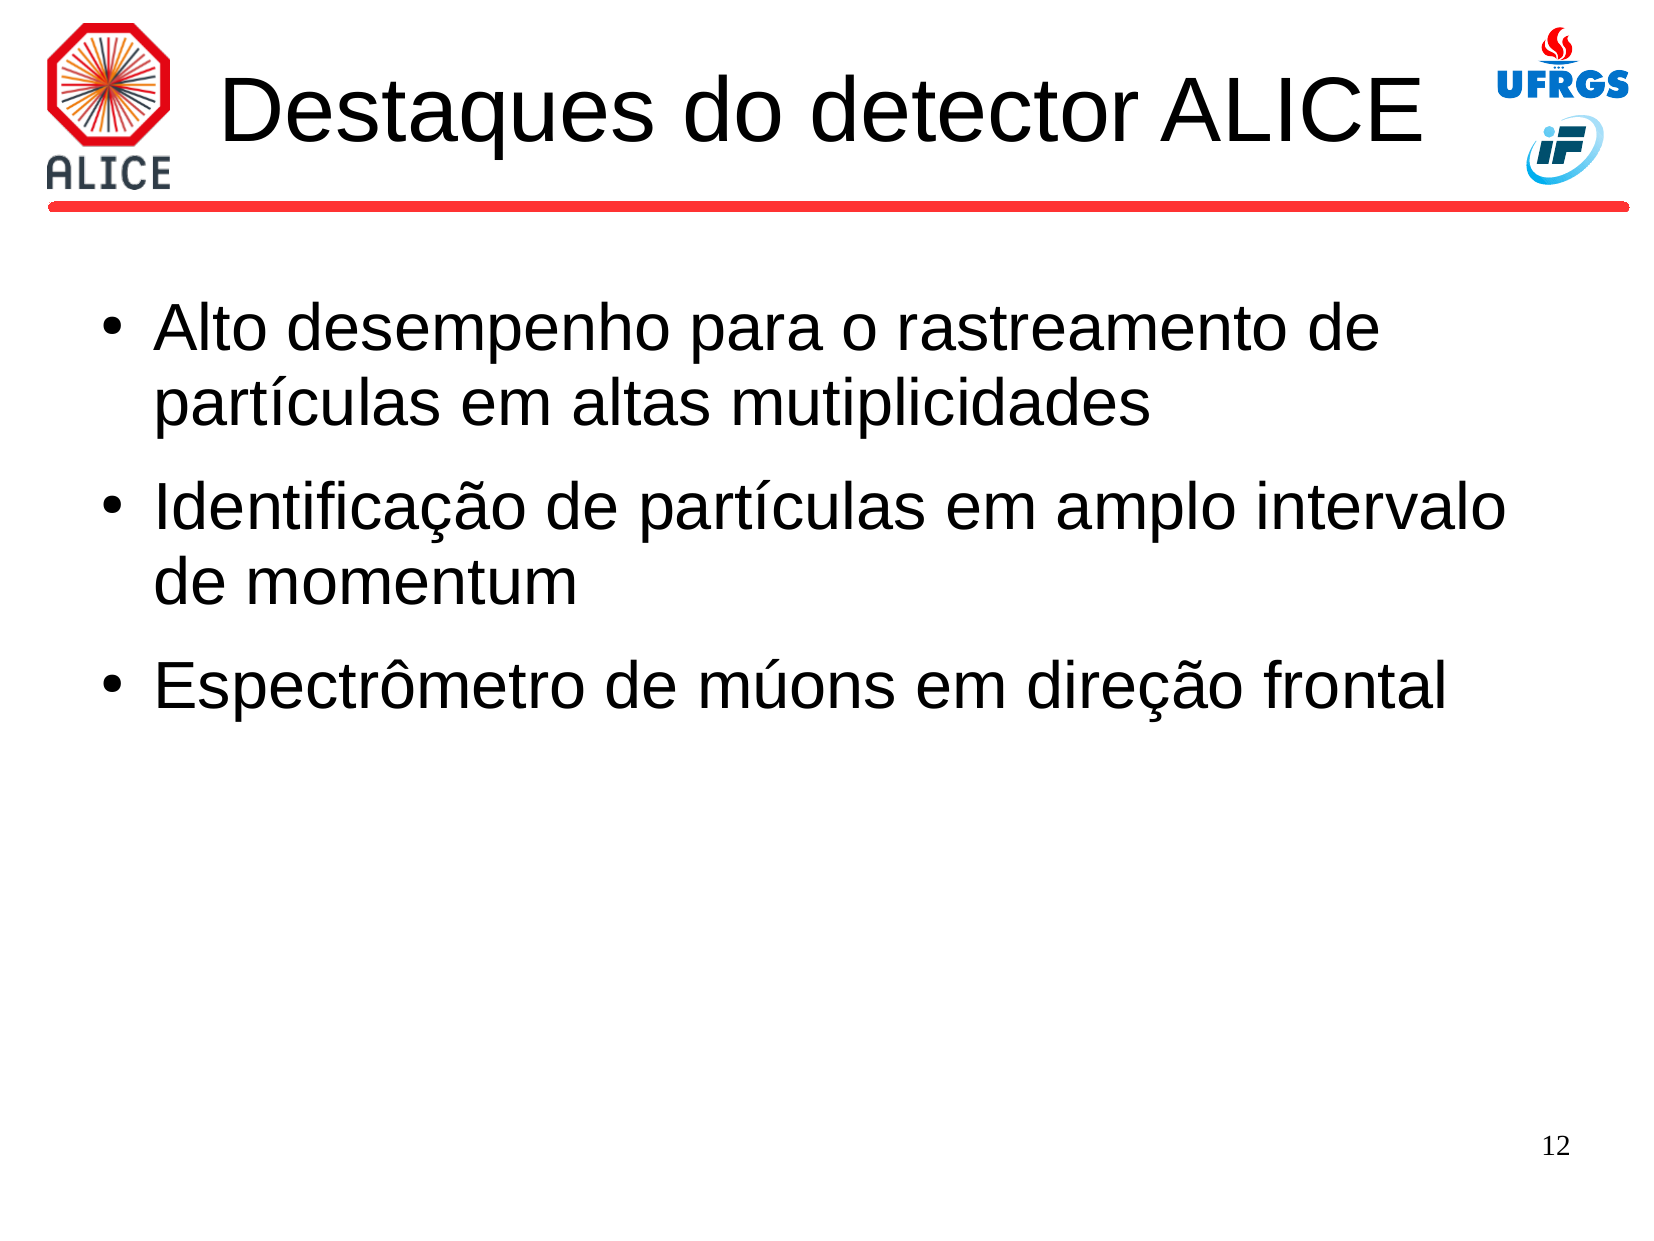

# Destaques do detector ALICE
Alto desempenho para o rastreamento de partículas em altas mutiplicidades
Identificação de partículas em amplo intervalo de momentum
Espectrômetro de múons em direção frontal
12